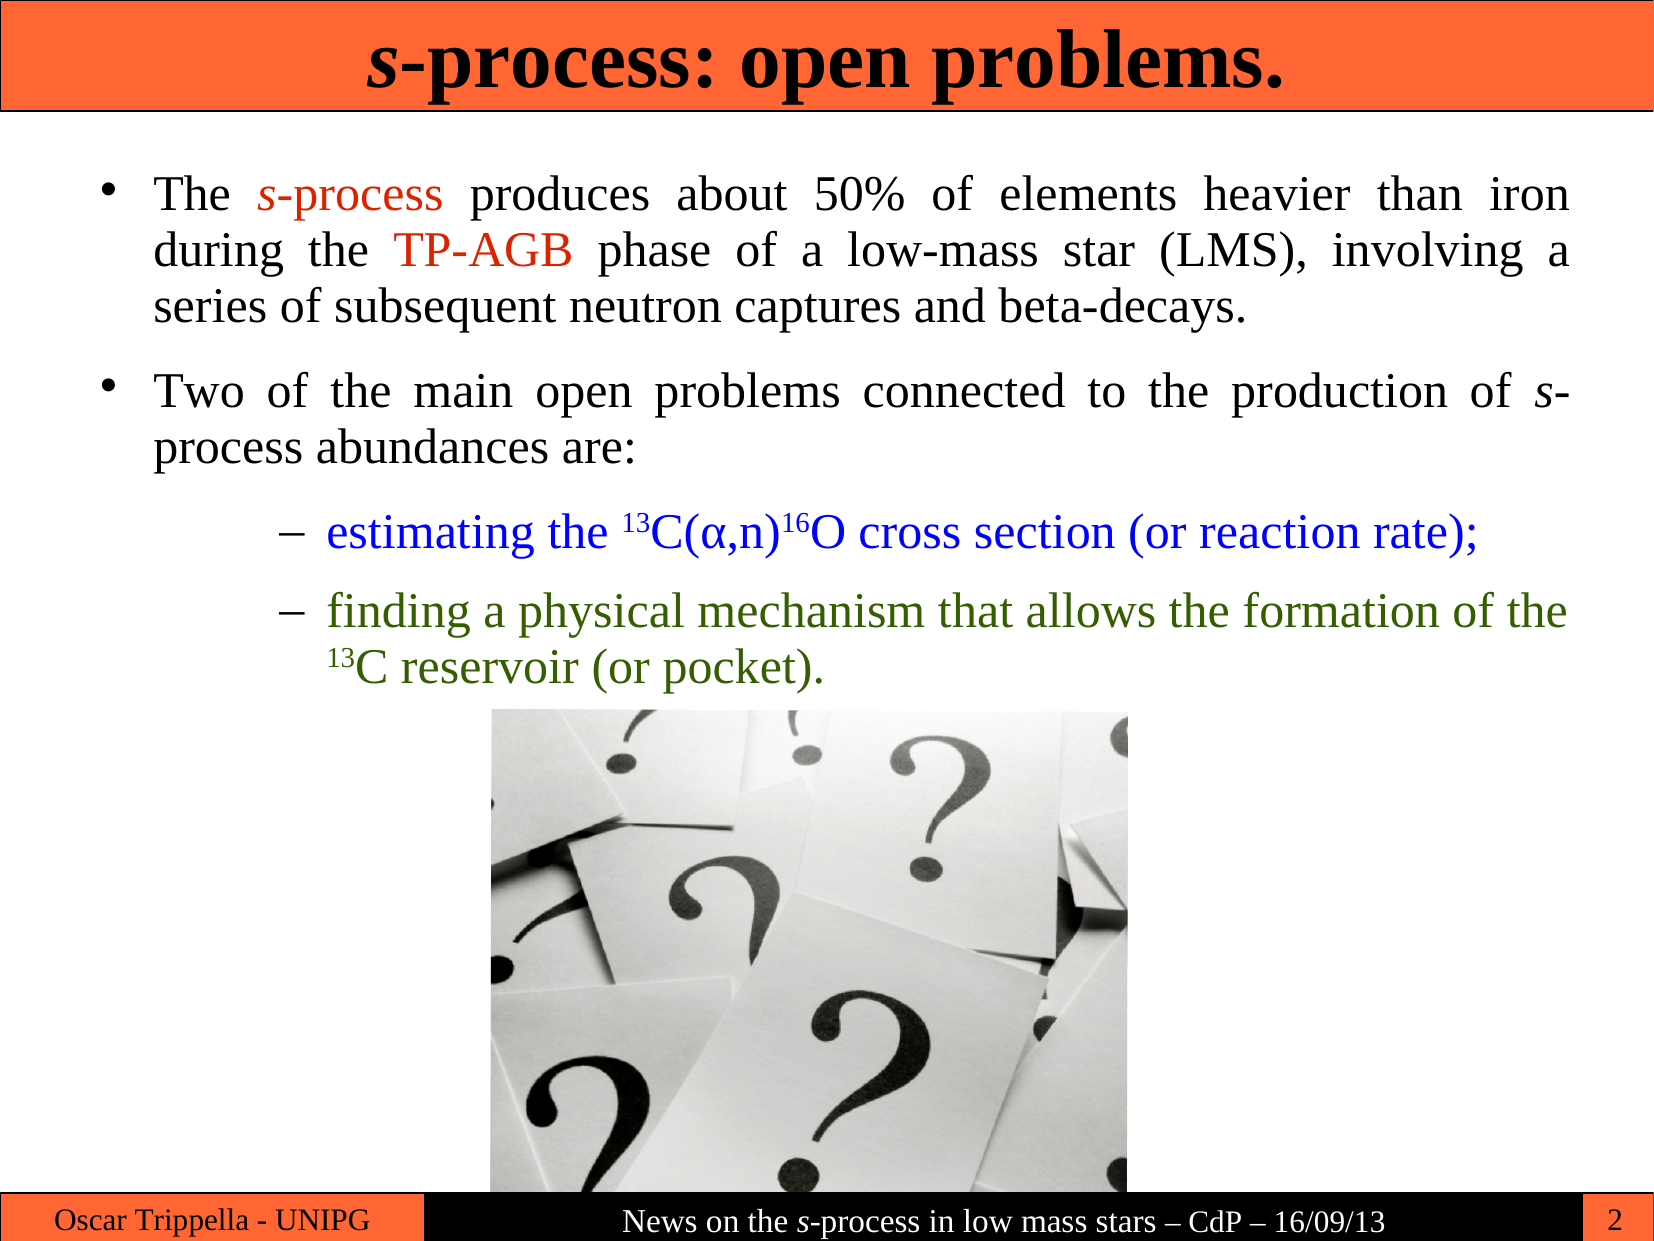

s-process: open problems.
# The s-process produces about 50% of elements heavier than iron during the TP-AGB phase of a low-mass star (LMS), involving a series of subsequent neutron captures and beta-decays.
Two of the main open problems connected to the production of s-process abundances are:
estimating the 13C(α,n)16O cross section (or reaction rate);
finding a physical mechanism that allows the formation of the 13C reservoir (or pocket).
Oscar Trippella
Oscar Trippella - UNIPG
Open problems and future directions in heavy element nucleosynthesis – Debrecen – 10/04/13
News on the s-process in low mass stars – CdP – 16/09/13
2
3